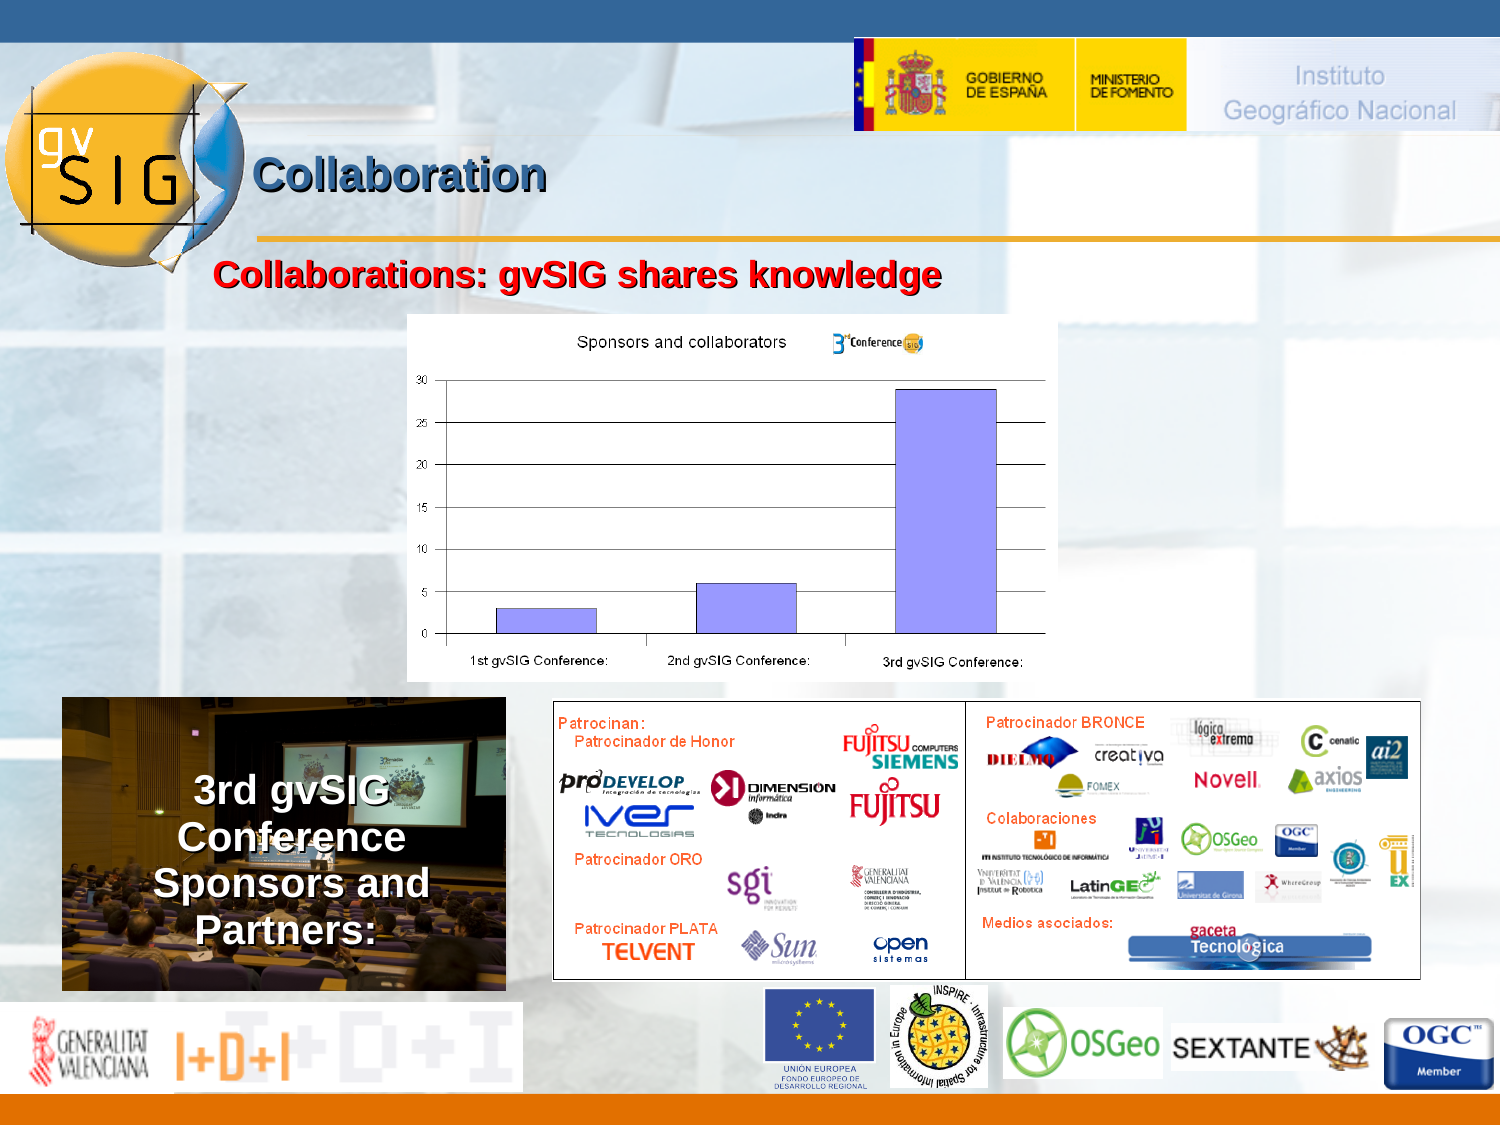

Collaboration
Collaborations: gvSIG shares knowledge
3rd gvSIG Conference Sponsors and Partners: